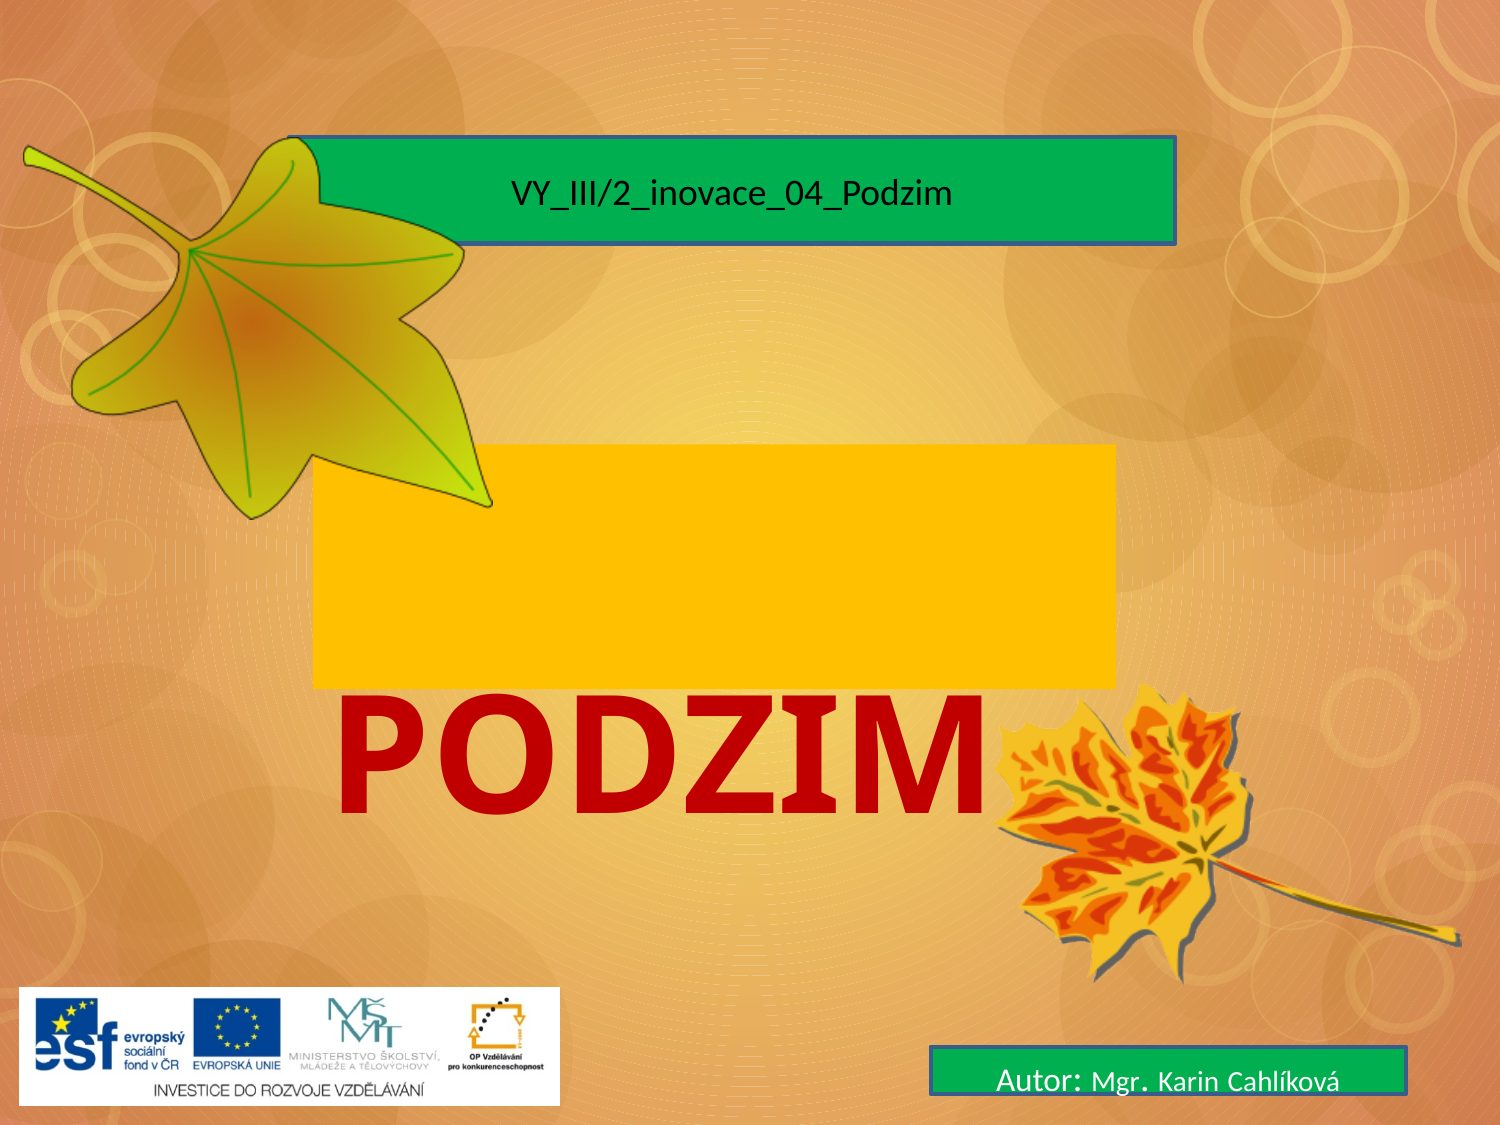

VY_III/2_inovace_04_Podzim
# PODZIM
Autor: Mgr. Karin Cahlíková